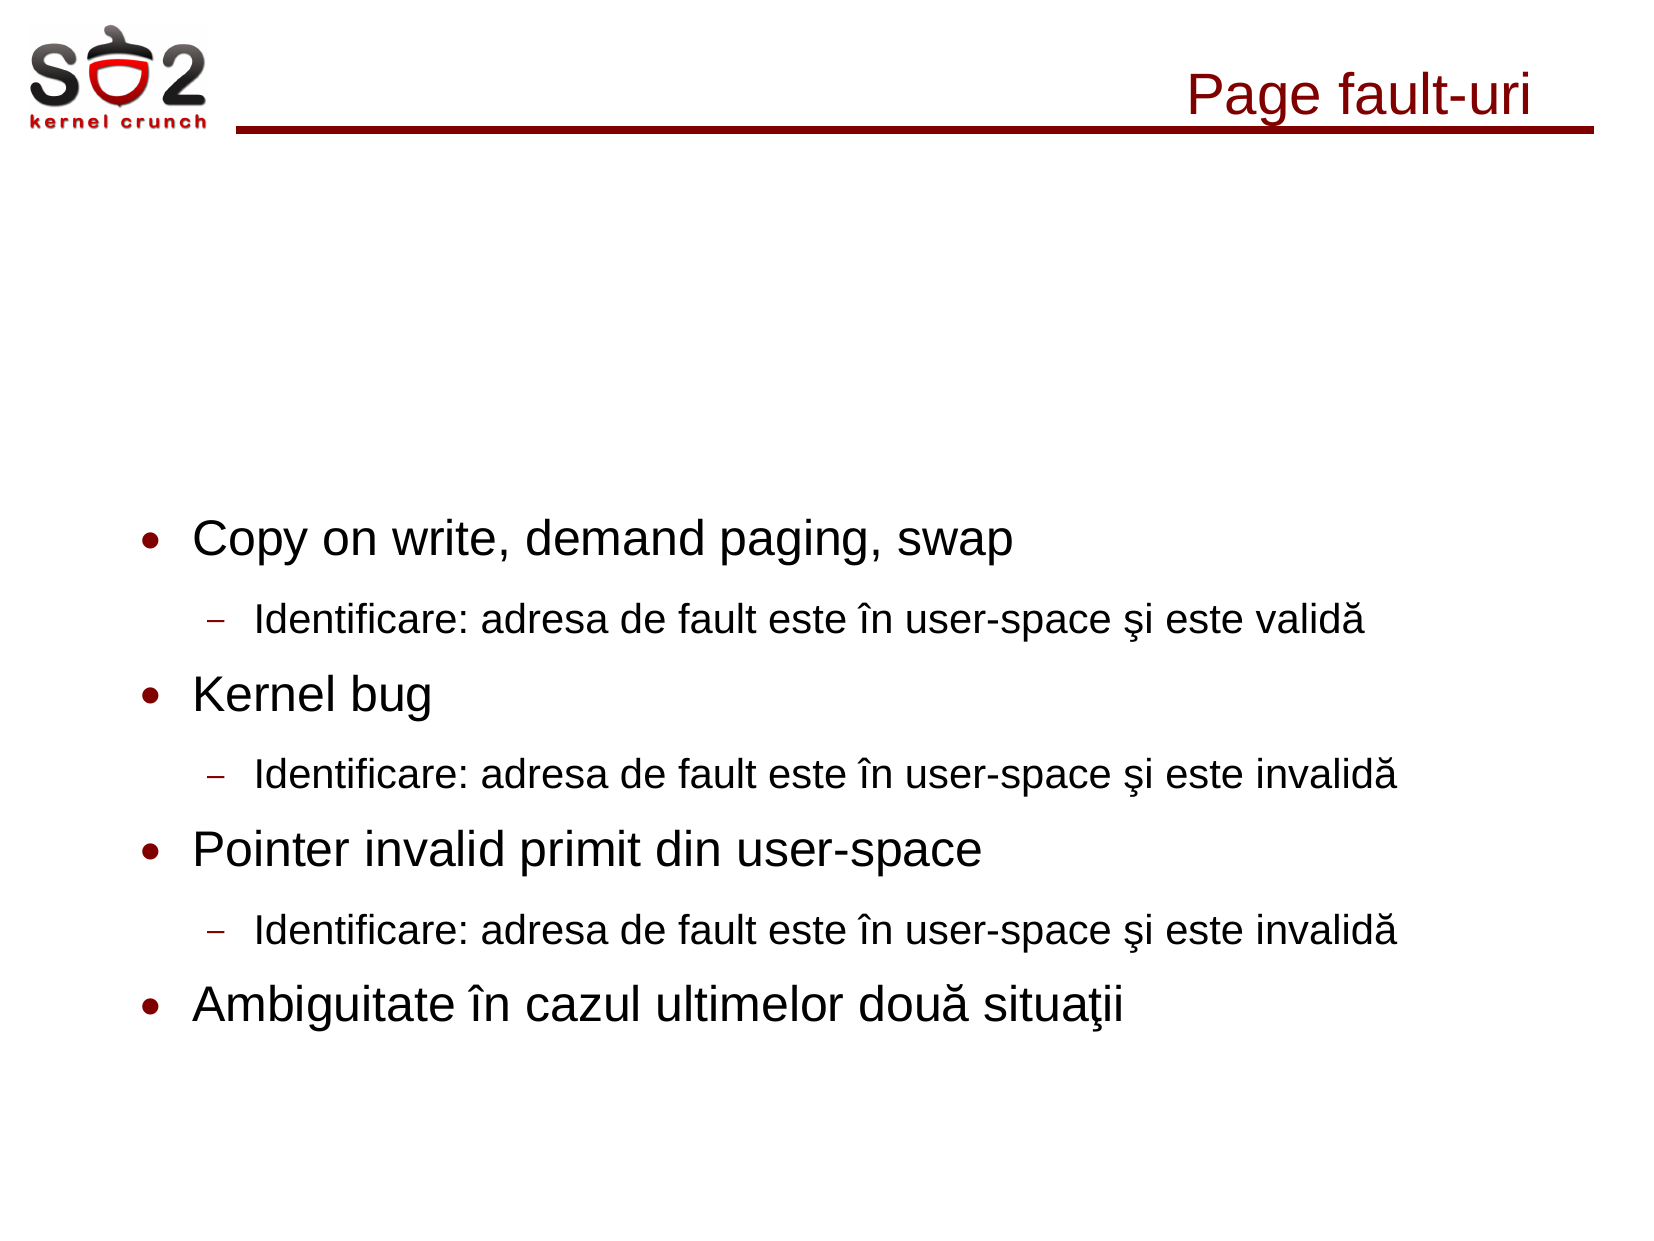

# Page fault-uri
Copy on write, demand paging, swap
Identificare: adresa de fault este în user-space şi este validă
Kernel bug
Identificare: adresa de fault este în user-space şi este invalidă
Pointer invalid primit din user-space
Identificare: adresa de fault este în user-space şi este invalidă
Ambiguitate în cazul ultimelor două situaţii